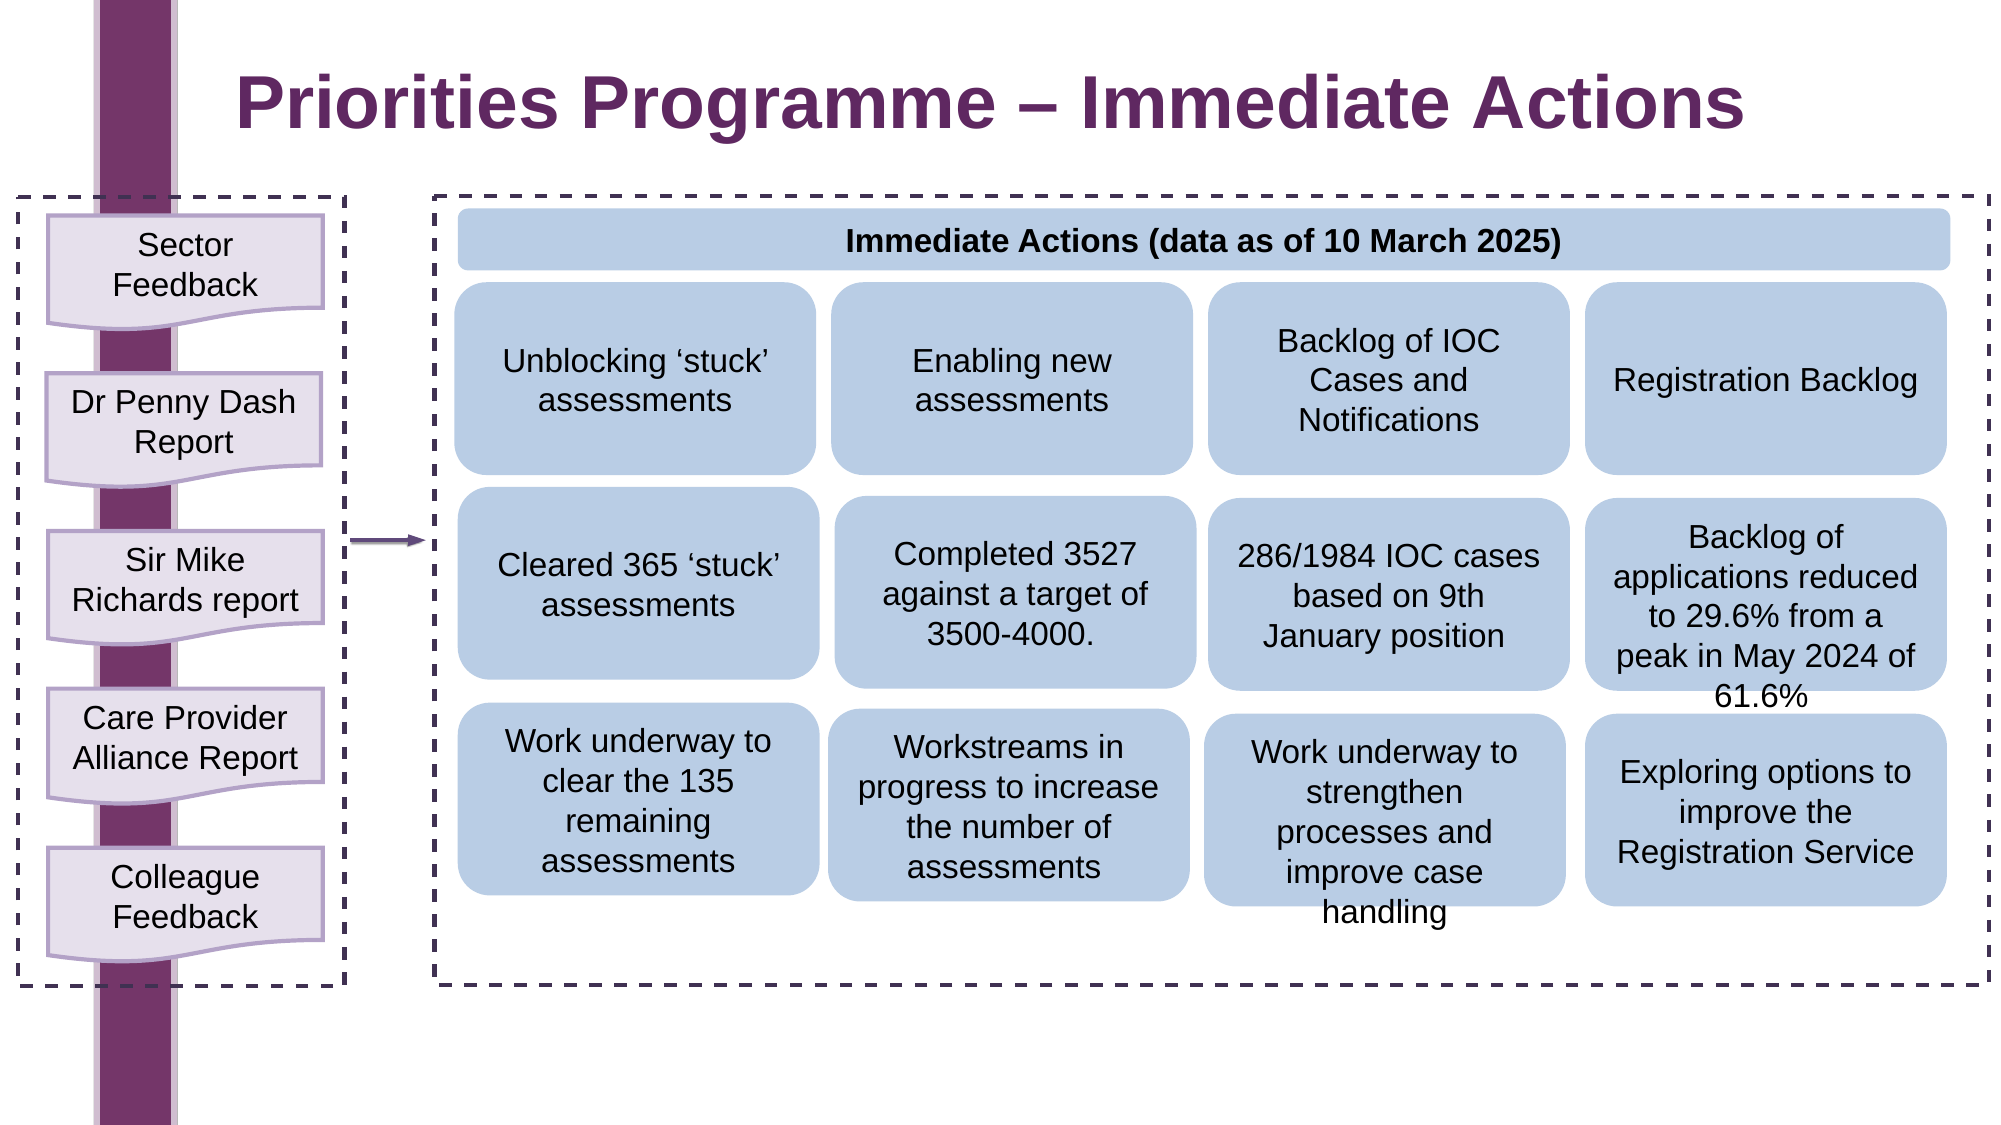

# Priorities Programme – Immediate Actions
Immediate Actions (data as of 10 March 2025)
Unblocking ‘stuck’ assessments
Enabling new assessments
Backlog of IOC Cases and Notifications
Registration Backlog
Sector Feedback
Dr Penny Dash Report
Cleared 365 ‘stuck’ assessments
Completed 3527 against a target of 3500-4000.
286/1984 IOC cases based on 9th January position
Backlog of applications reduced to 29.6% from a peak in May 2024 of 61.6%
Sir Mike Richards report
Care Provider Alliance Report
Work underway to clear the 135 remaining assessments
Workstreams in progress to increase the number of assessments
Work underway to strengthen processes and improve case handling
Exploring options to improve the Registration Service
Colleague Feedback